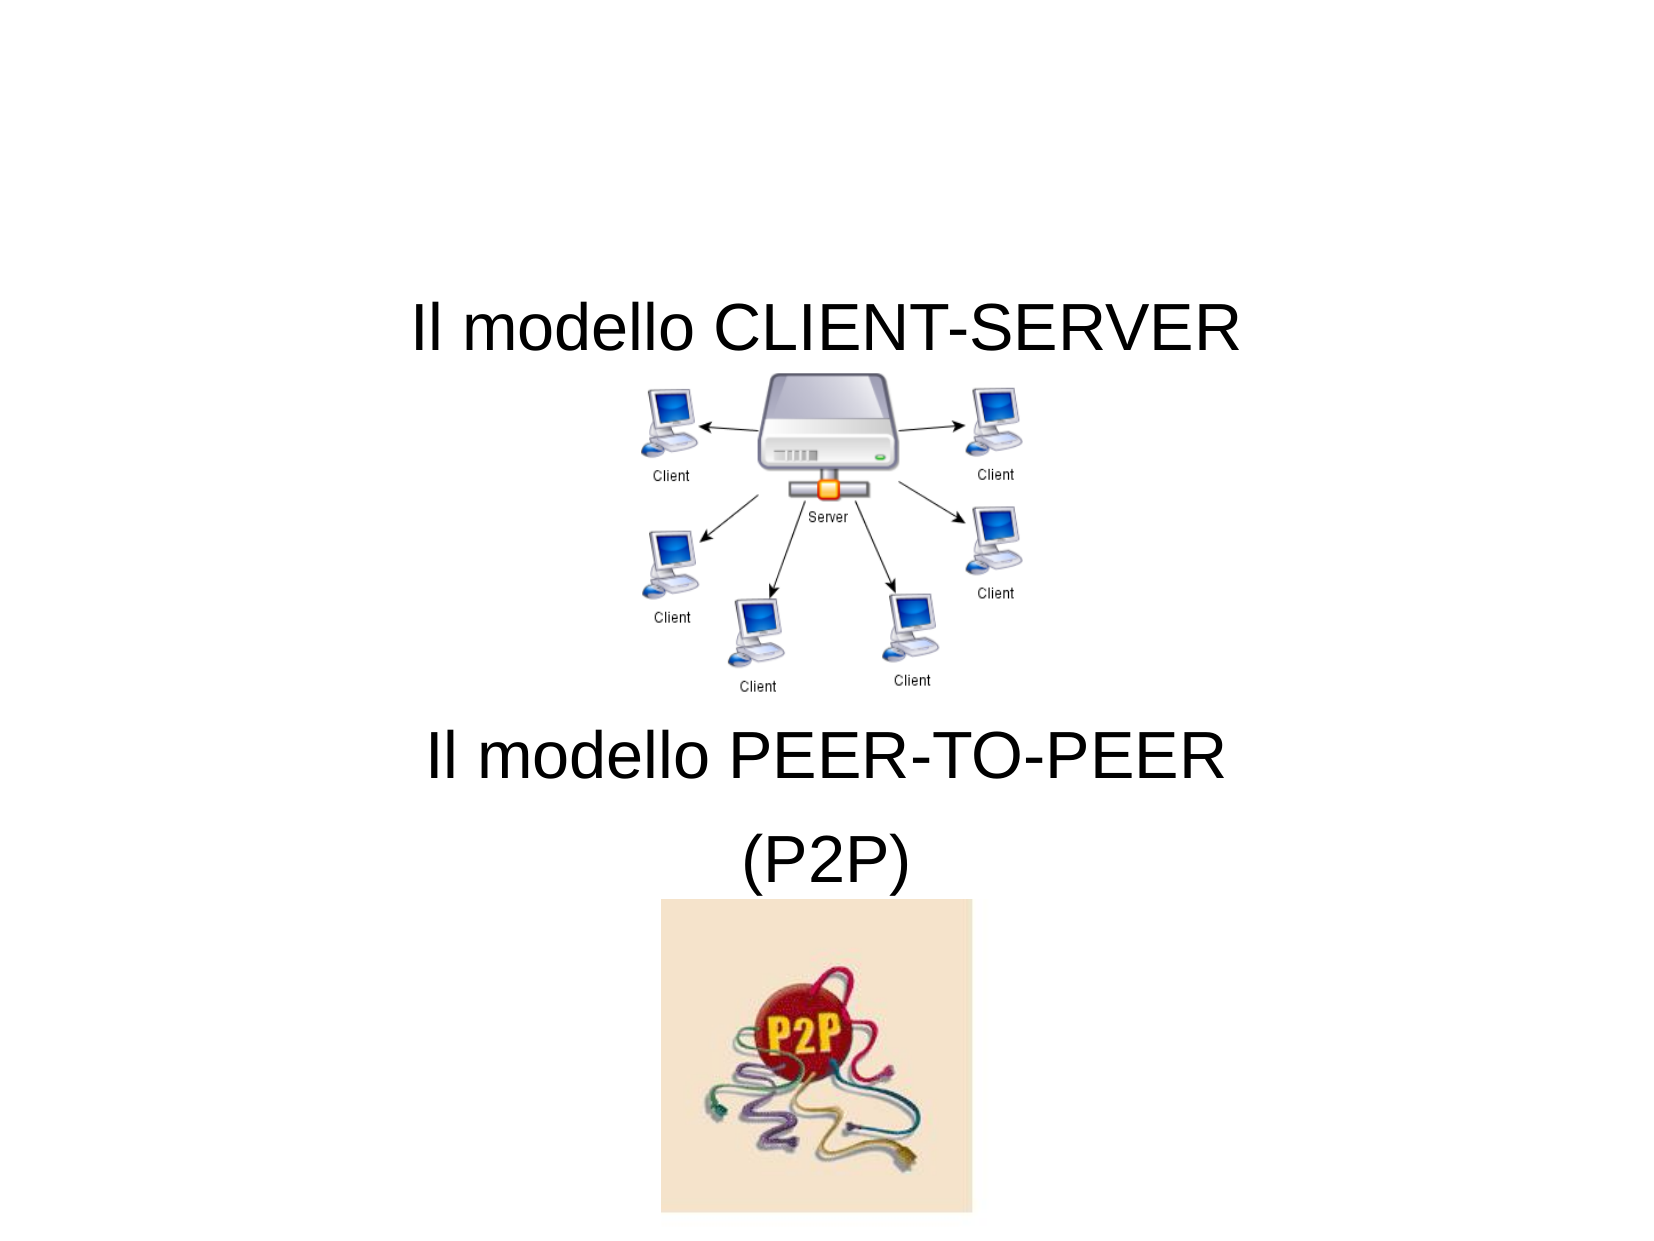

# Il modello CLIENT-SERVER
Il modello PEER-TO-PEER
(P2P)